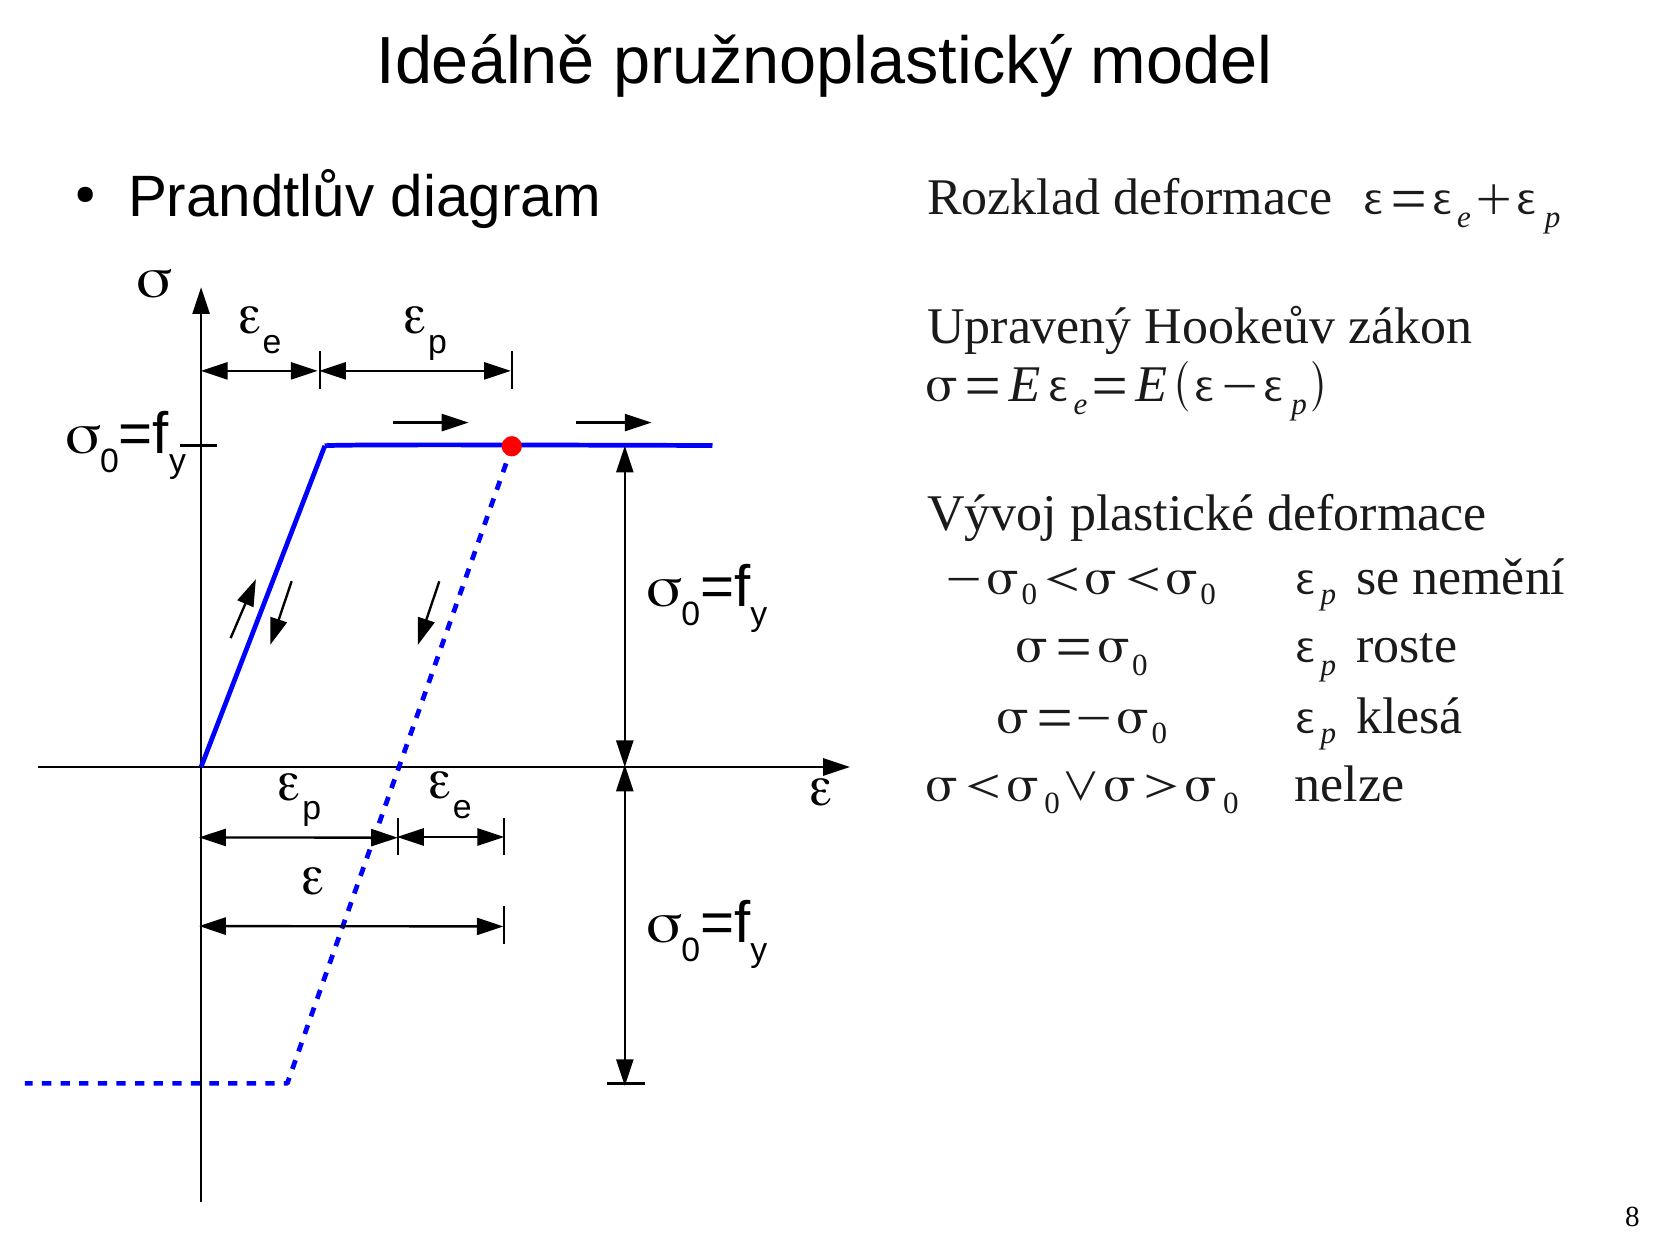

# Ideálně pružnoplastický model
Prandtlův diagram
s
ee
ep
s0=fy
s0=fy
ee
ep
e
e
s0=fy
8